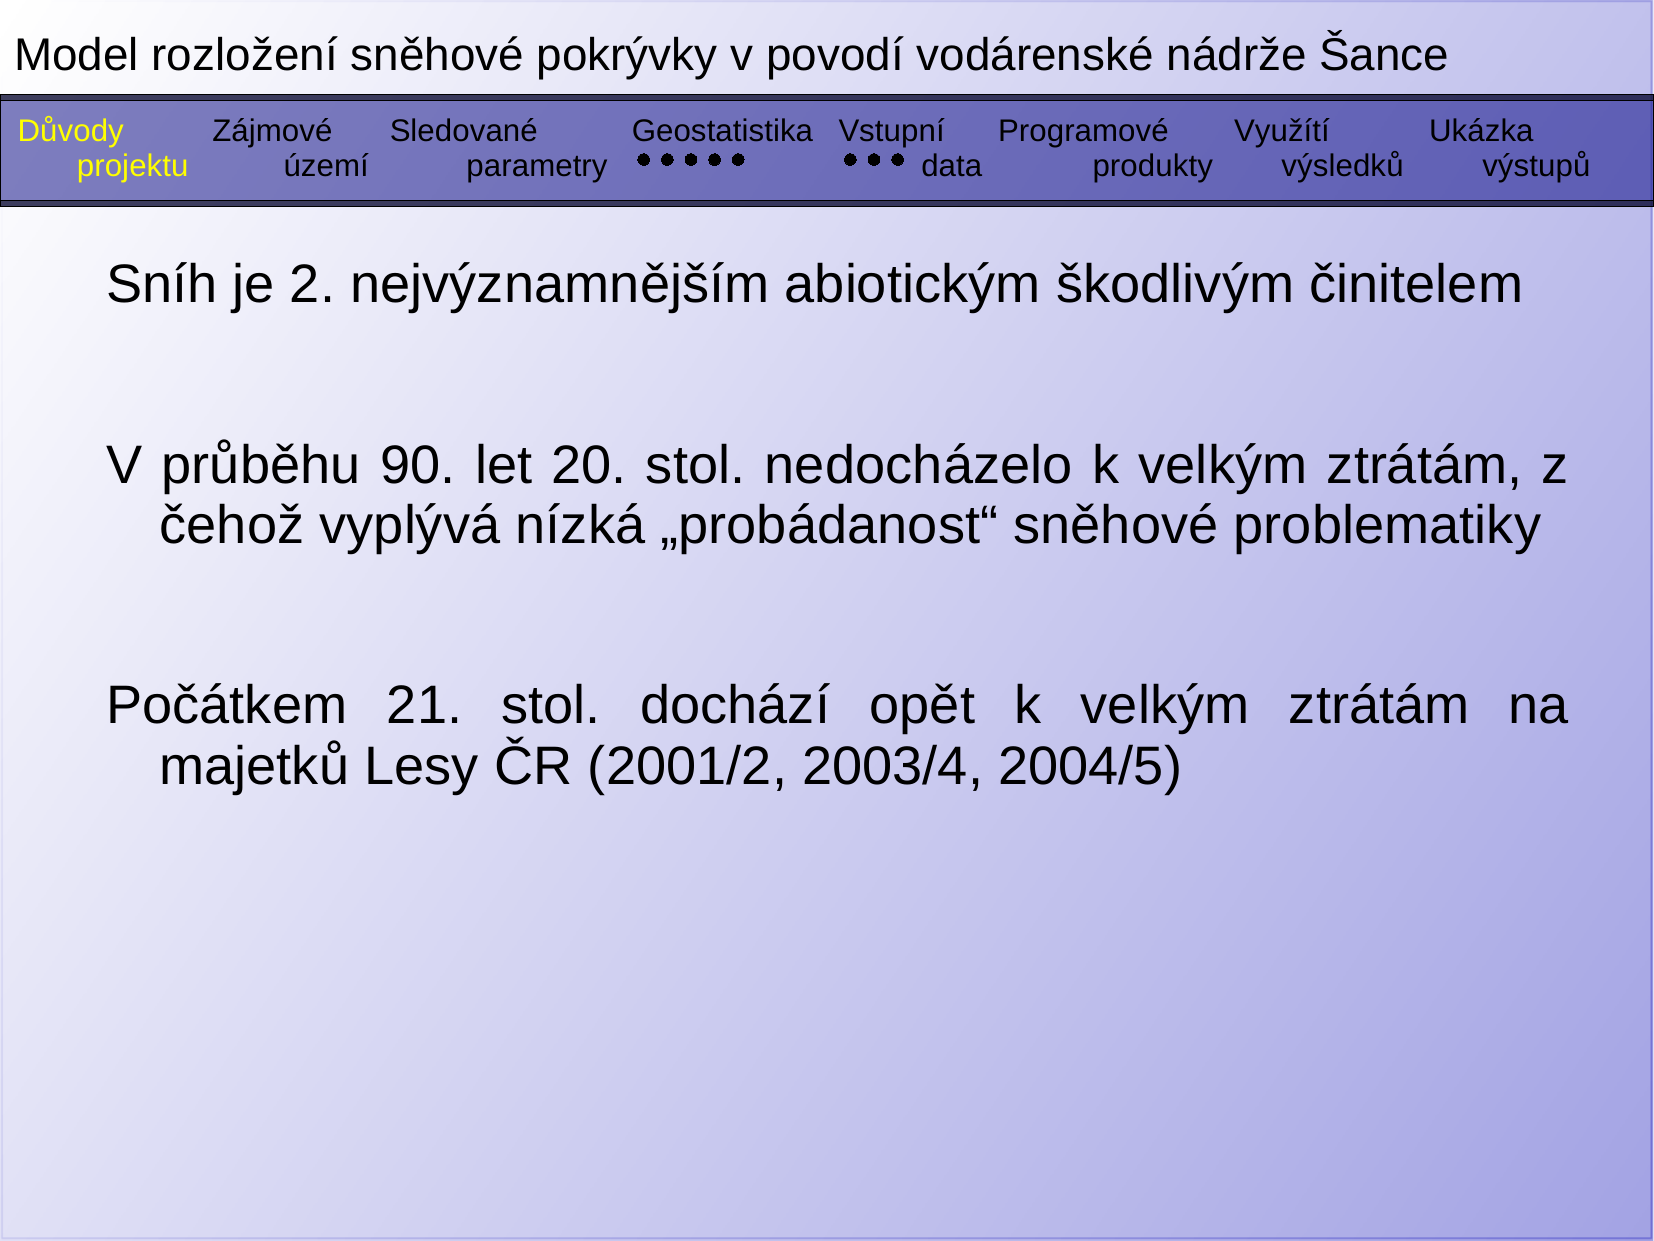

Model rozložení sněhové pokrývky v povodí vodárenské nádrže Šance
Důvody
Zájmové
Sledované
Geostatistika
Vstupní
Programové
Využítí
Ukázka výstupů
projektu
území
parametry
data
produkty
výsledků
# Sníh je 2. nejvýznamnějším abiotickým škodlivým činitelem
V průběhu 90. let 20. stol. nedocházelo k velkým ztrátám, z čehož vyplývá nízká „probádanost“ sněhové problematiky
Počátkem 21. stol. dochází opět k velkým ztrátám na majetků Lesy ČR (2001/2, 2003/4, 2004/5)